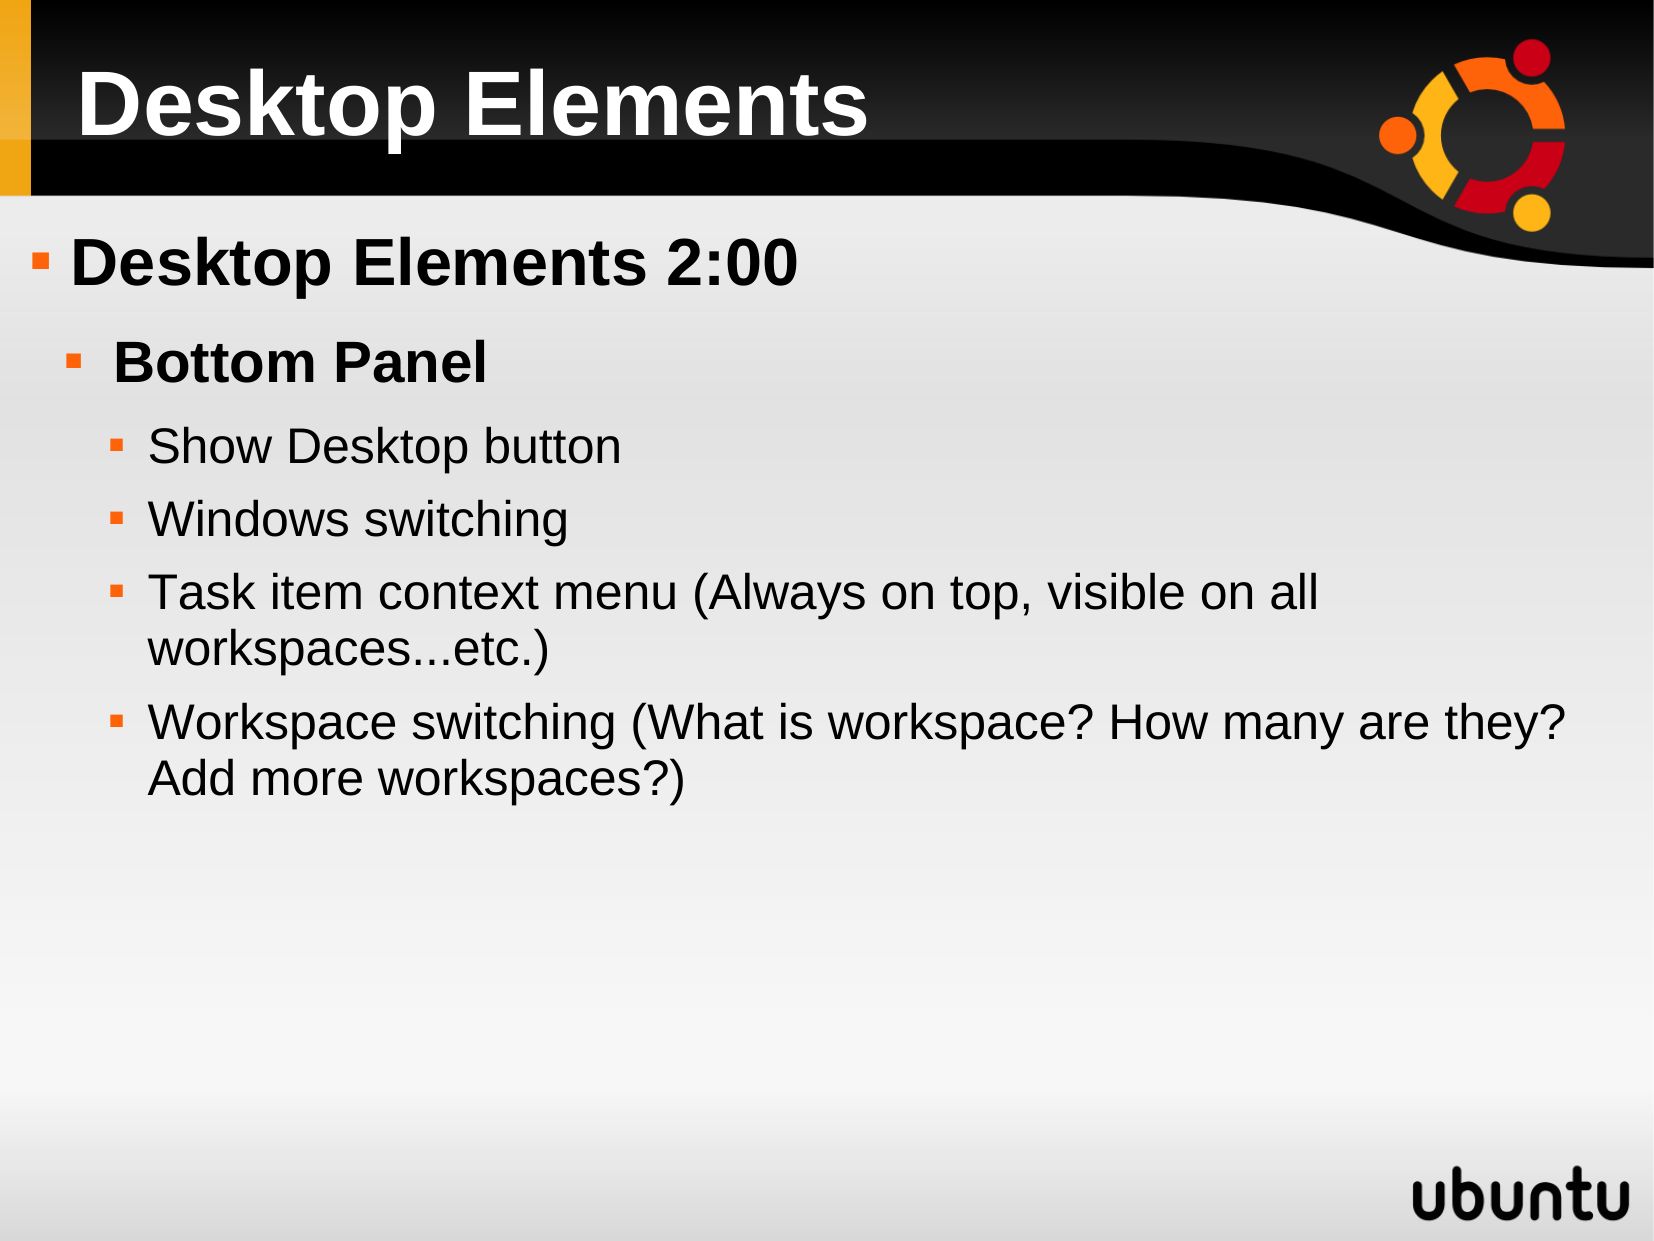

# Desktop Elements
Desktop Elements 2:00
Bottom Panel
Show Desktop button
Windows switching
Task item context menu (Always on top, visible on all workspaces...etc.)
Workspace switching (What is workspace? How many are they? Add more workspaces?)